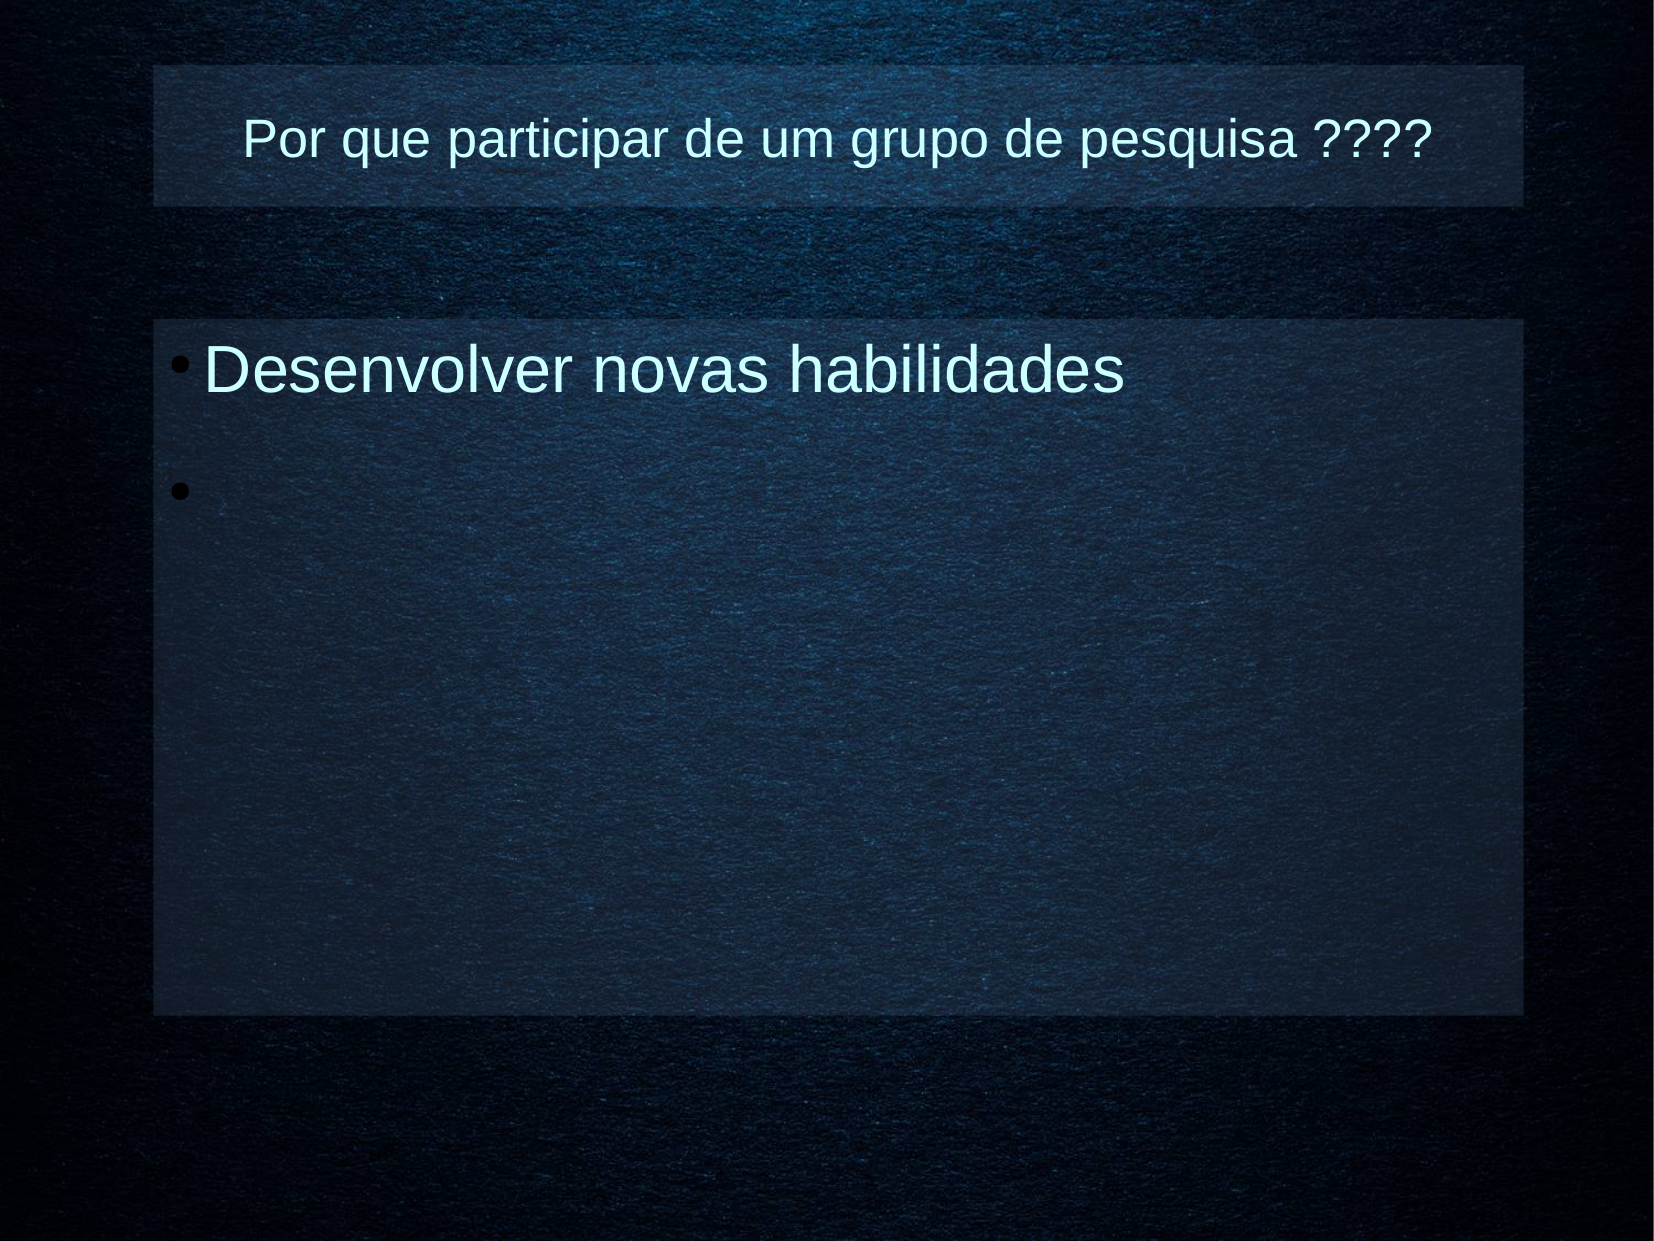

Por que participar de um grupo de pesquisa ????
Desenvolver novas habilidades